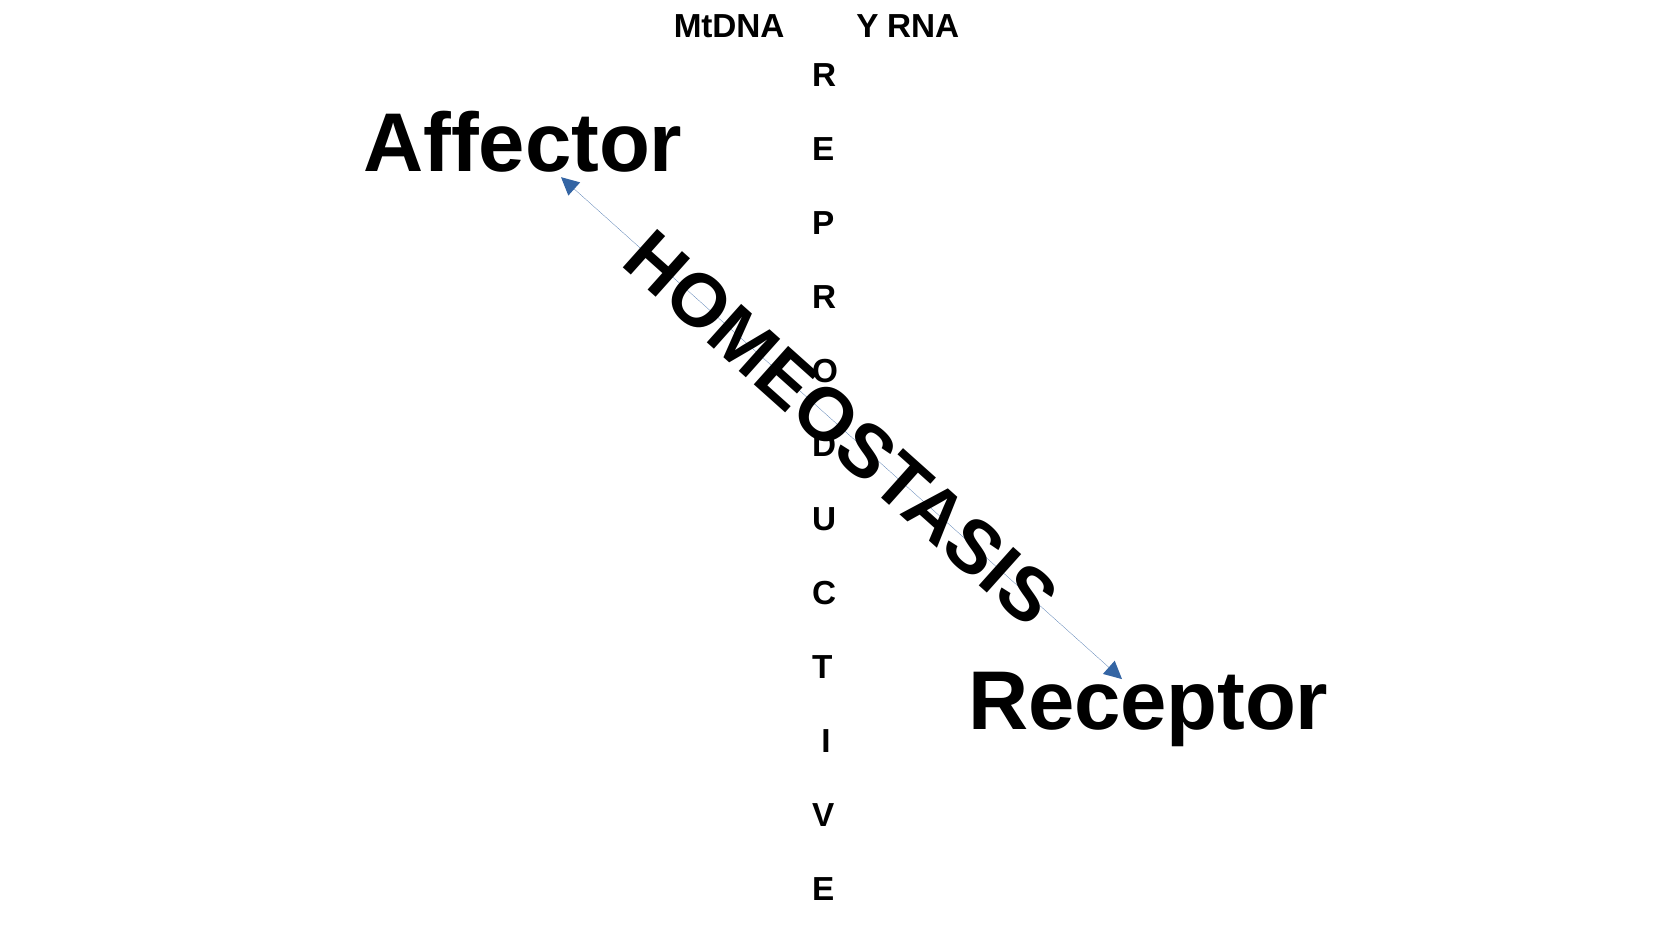

MtDNA Y RNA
R E P R O D U C T
 I V E
Affector
 Receptor
HOMEOSTASIS